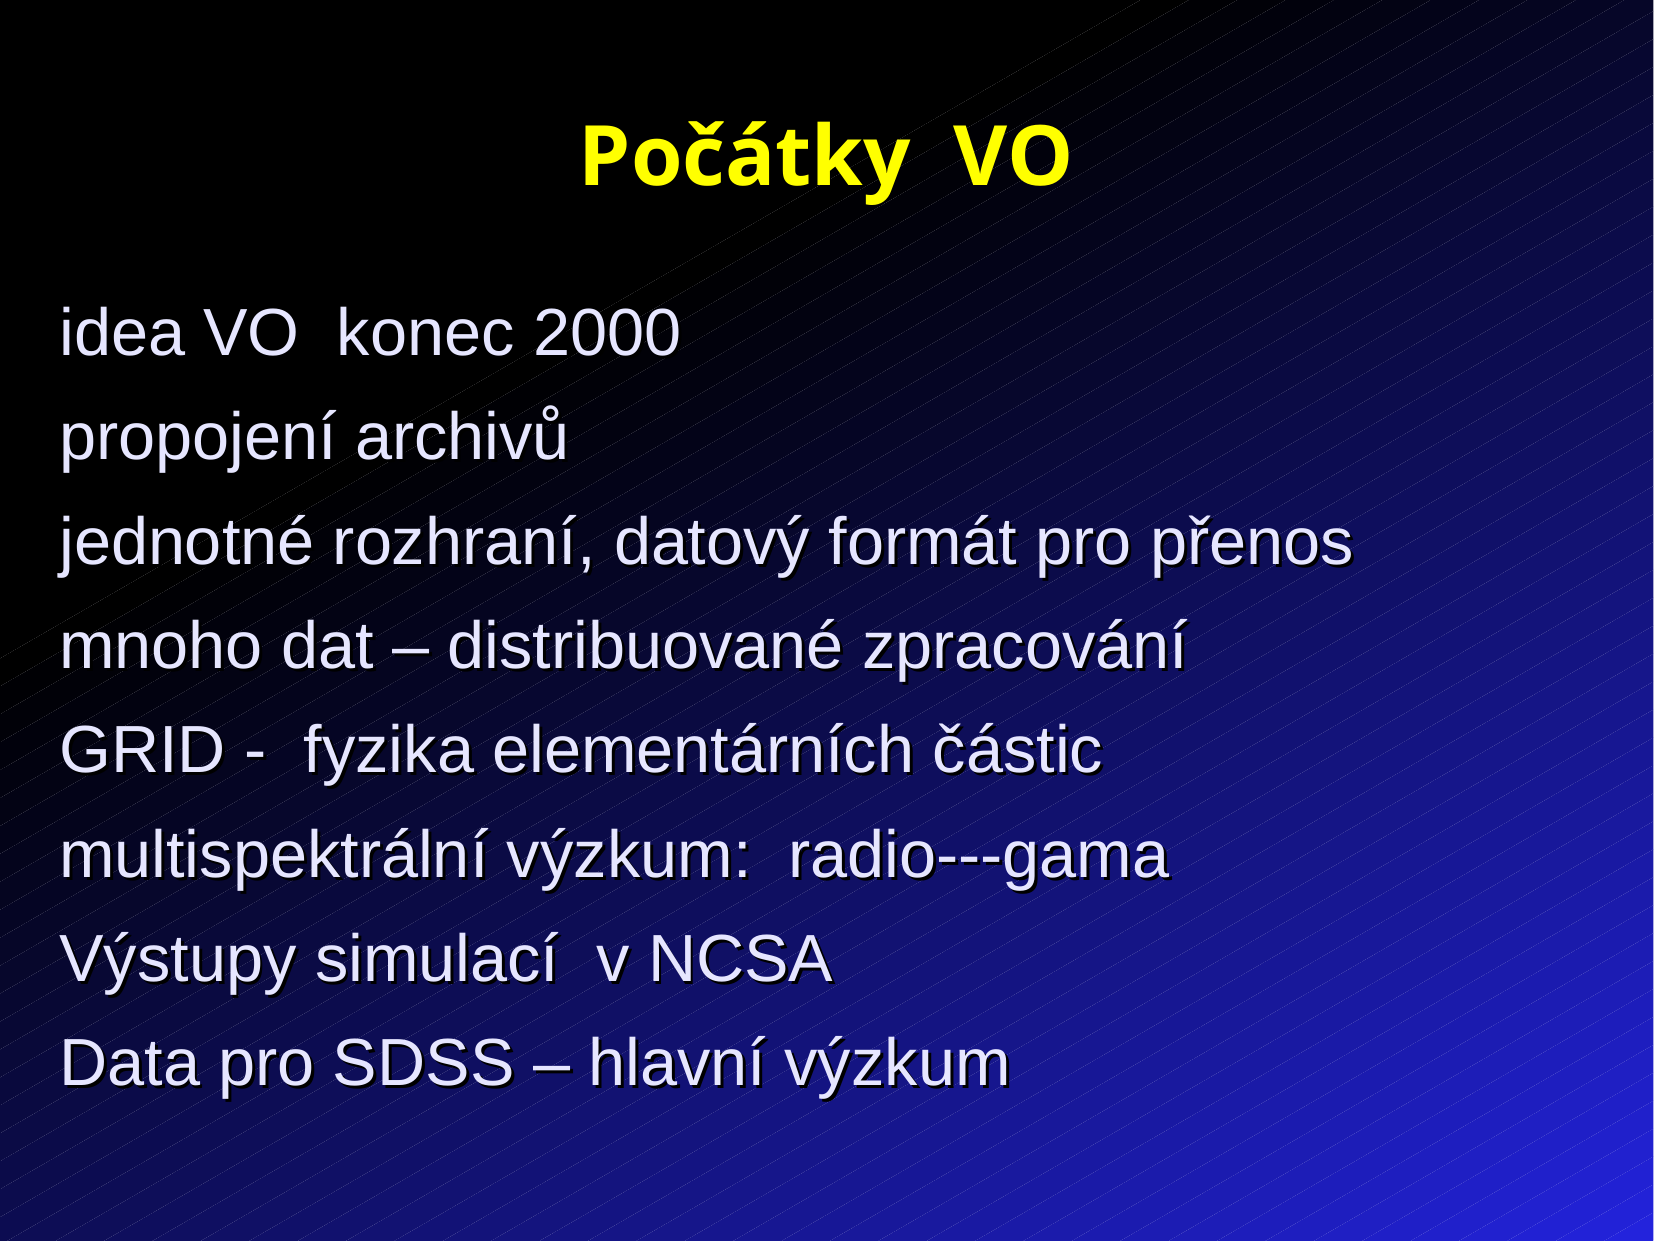

# Počátky VO
idea VO konec 2000
propojení archivů
jednotné rozhraní, datový formát pro přenos
mnoho dat – distribuované zpracování
GRID - fyzika elementárních částic
multispektrální výzkum: radio---gama
Výstupy simulací v NCSA
Data pro SDSS – hlavní výzkum